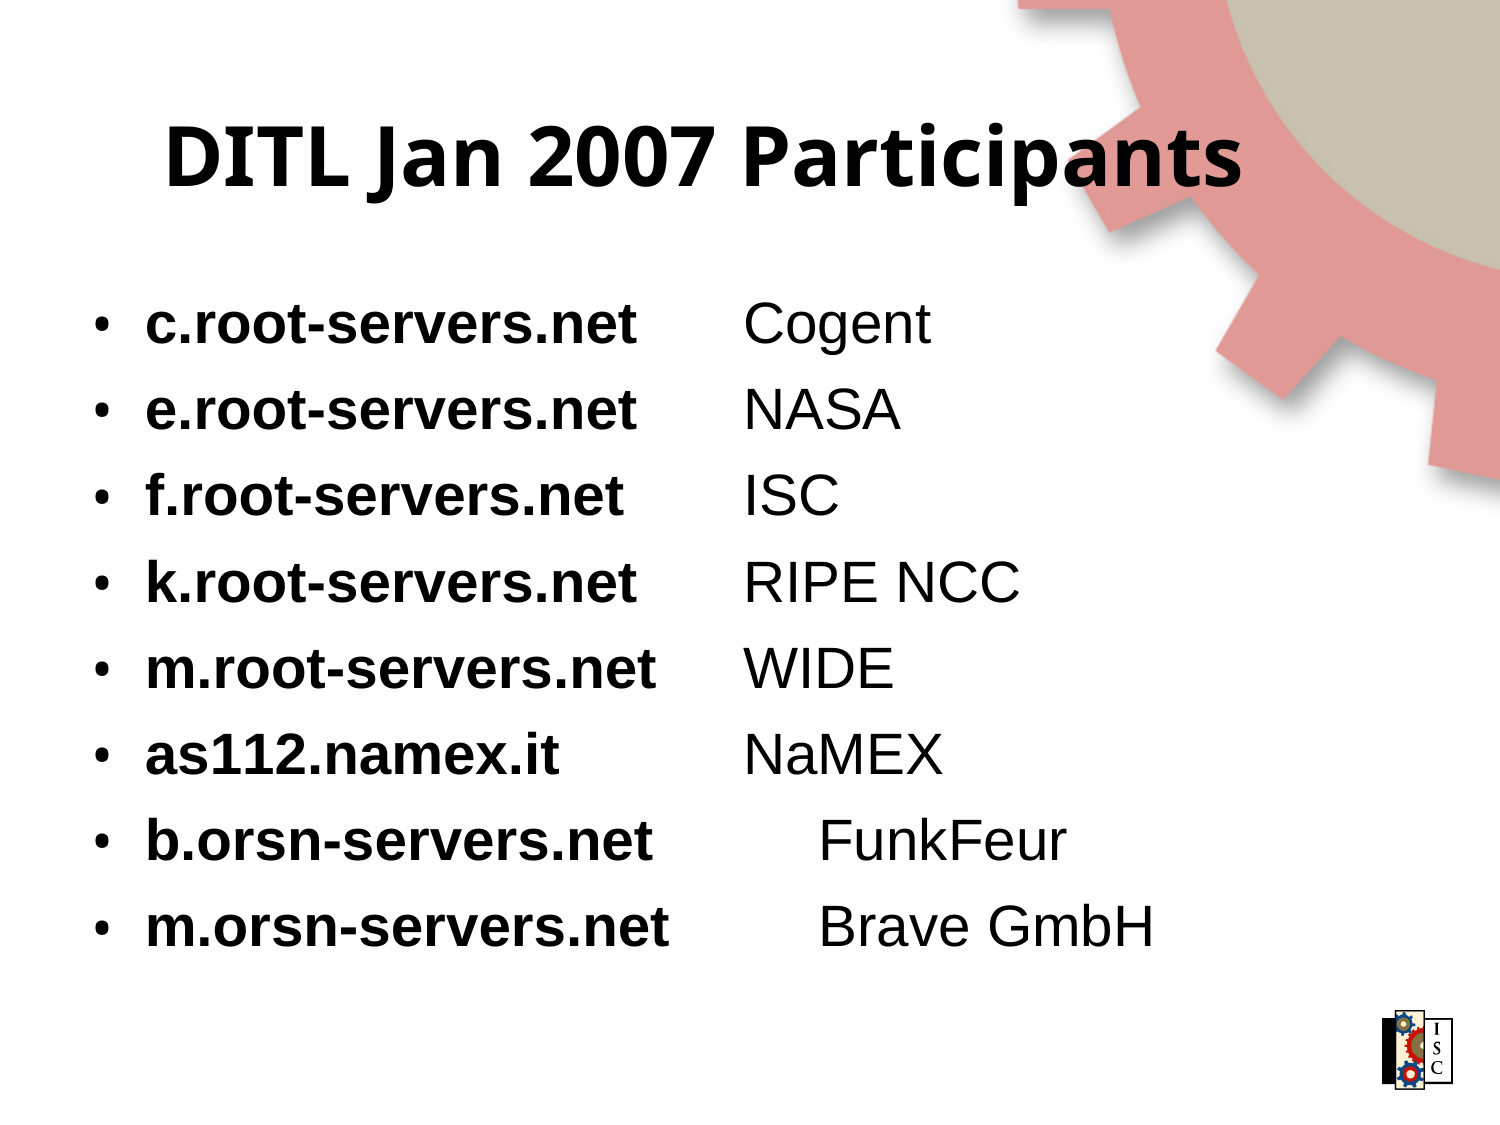

# DITL Jan 2007 Participants
c.root-servers.net		Cogent
e.root-servers.net 		NASA
f.root-servers.net		ISC
k.root-servers.net		RIPE NCC
m.root-servers.net		WIDE
as112.namex.it			NaMEX
b.orsn-servers.net 		FunkFeur
m.orsn-servers.net		Brave GmbH